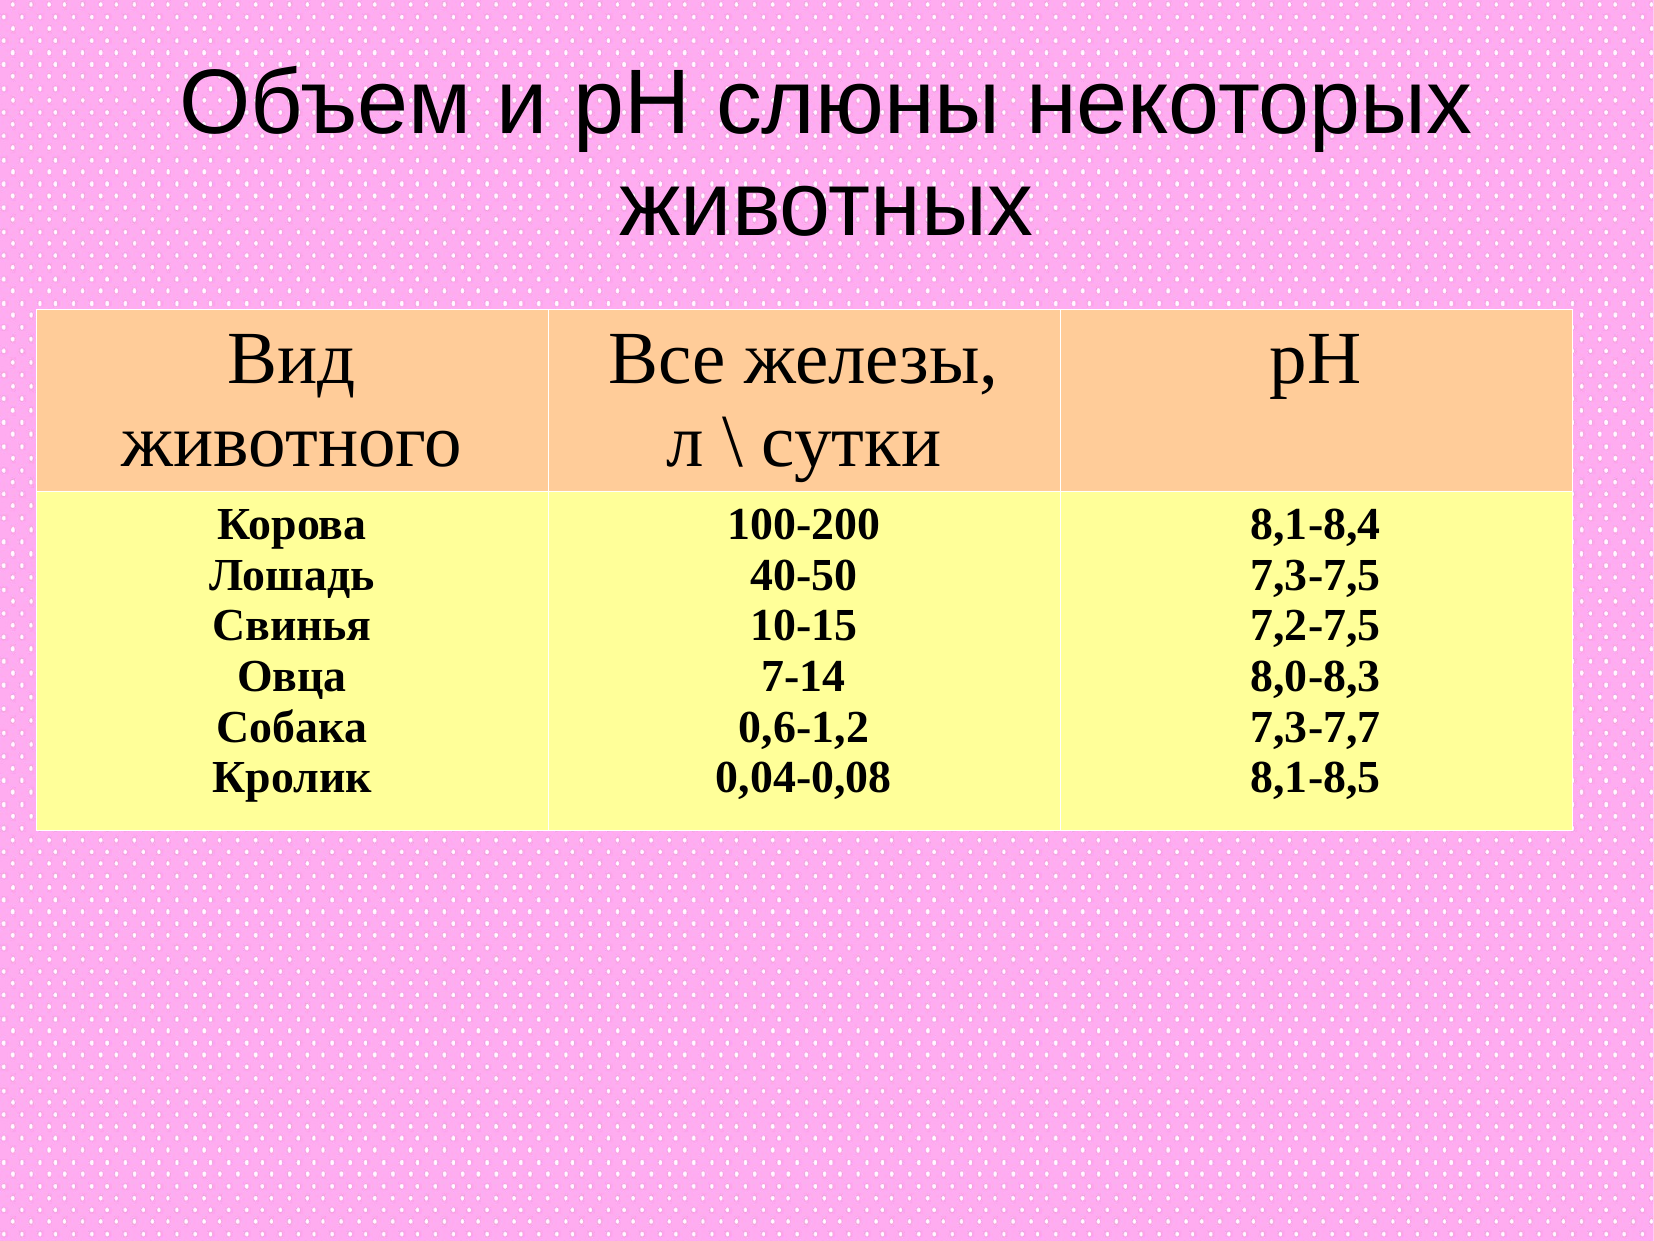

# Объем и рН слюны некоторых животных
| Вид животного | Все железы, л \ сутки | pH |
| --- | --- | --- |
| Корова Лошадь Свинья Овца Собака Кролик | 100-200 40-50 10-15 7-14 0,6-1,2 0,04-0,08 | 8,1-8,4 7,3-7,5 7,2-7,5 8,0-8,3 7,3-7,7 8,1-8,5 |